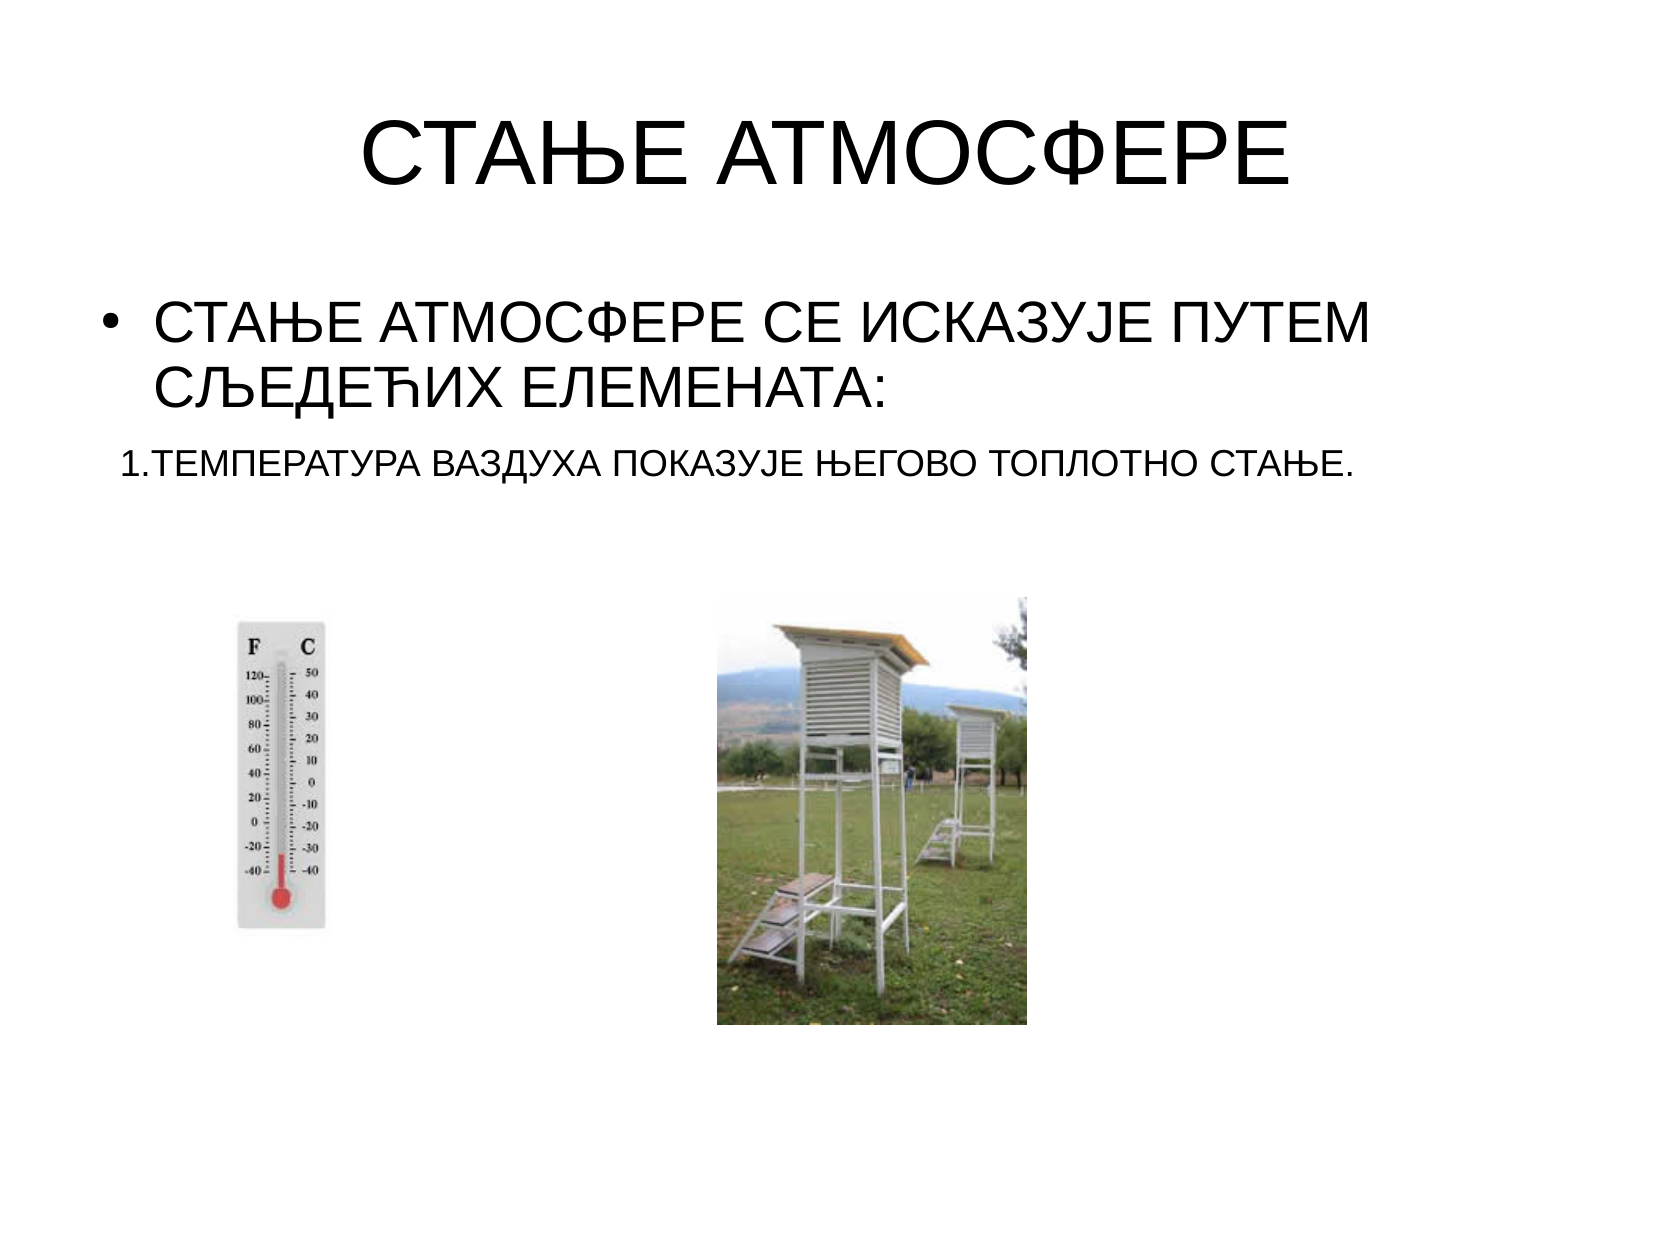

# СТАЊЕ АТМОСФЕРЕ
СТАЊЕ АТМОСФЕРЕ СЕ ИСКАЗУЈЕ ПУТЕМ СЉЕДЕЋИХ ЕЛЕМЕНАТА:
1.ТЕМПЕРАТУРА ВАЗДУХА ПОКАЗУЈЕ ЊЕГОВО ТОПЛОТНО СТАЊЕ.